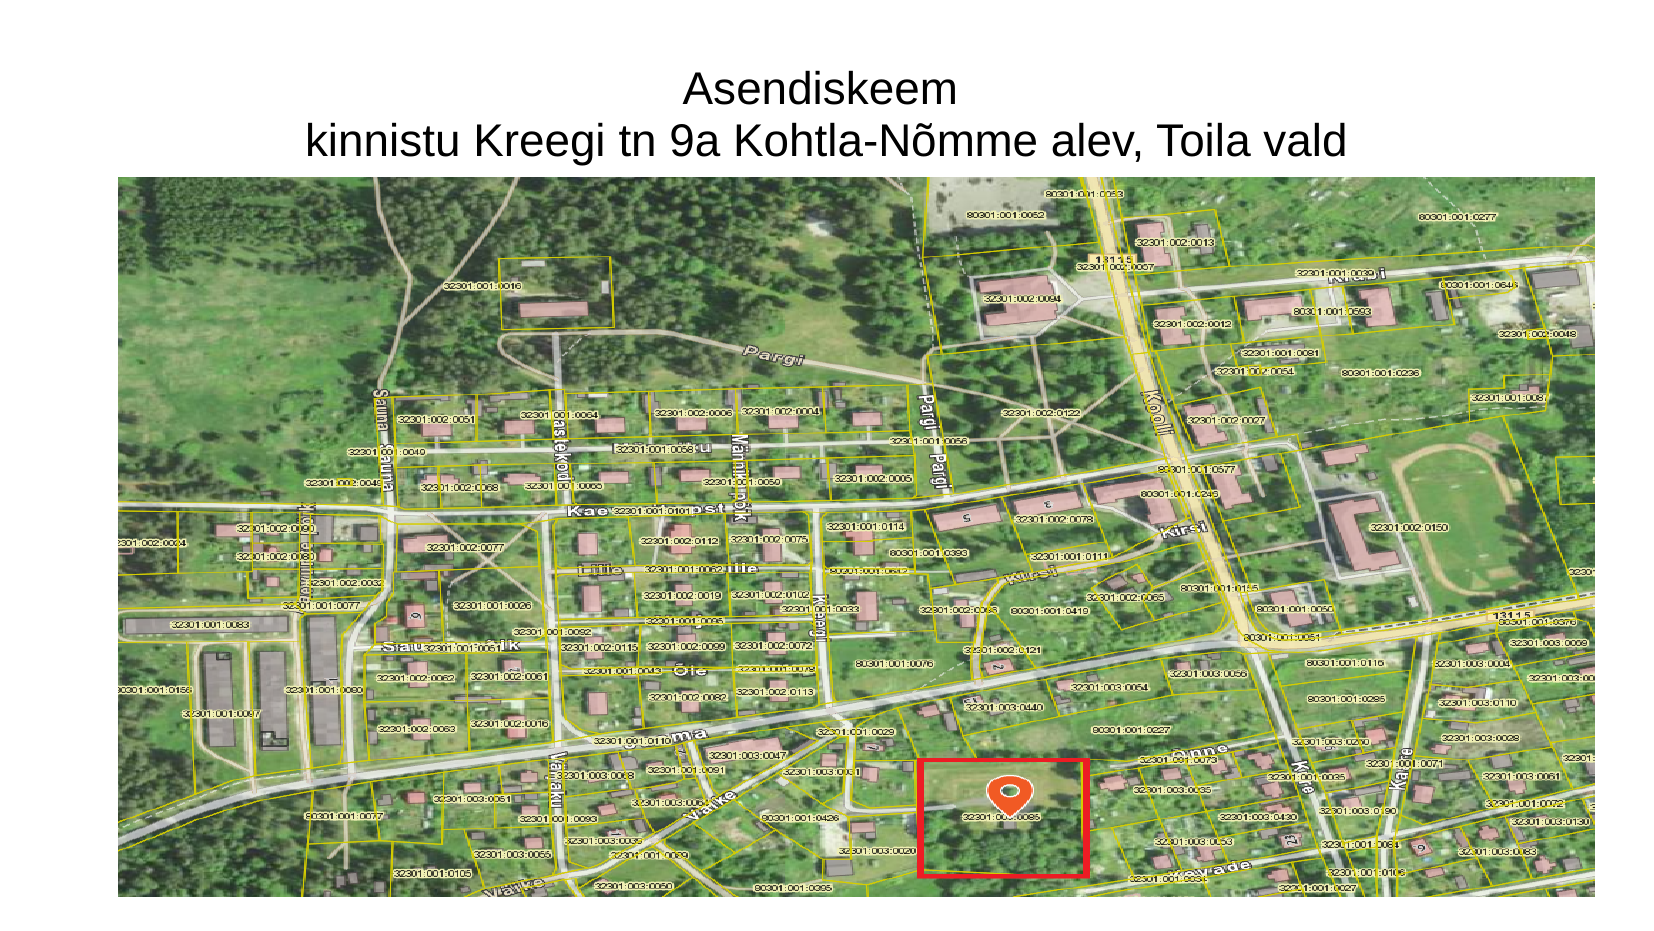

# Asendiskeem kinnistu Kreegi tn 9a Kohtla-Nõmme alev, Toila vald